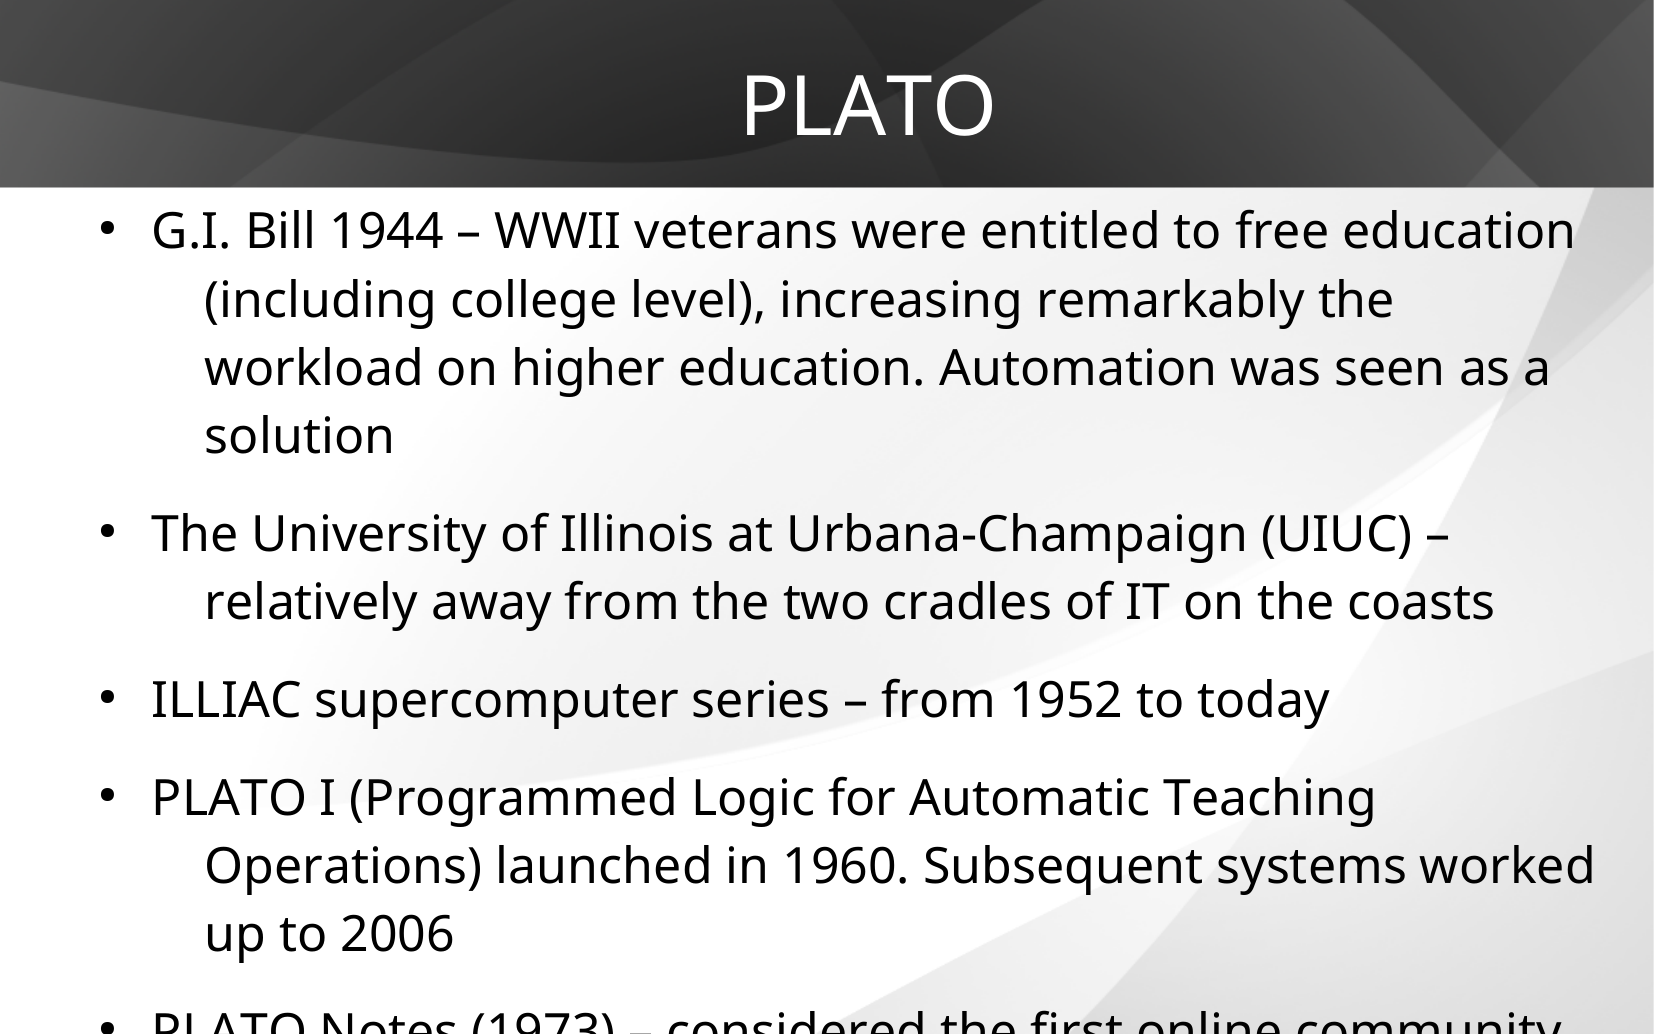

# PLATO
G.I. Bill 1944 – WWII veterans were entitled to free education (including college level), increasing remarkably the workload on higher education. Automation was seen as a solution
The University of Illinois at Urbana-Champaign (UIUC) – relatively away from the two cradles of IT on the coasts
ILLIAC supercomputer series – from 1952 to today
PLATO I (Programmed Logic for Automatic Teaching Operations) launched in 1960. Subsequent systems worked up to 2006
PLATO Notes (1973) – considered the first online community